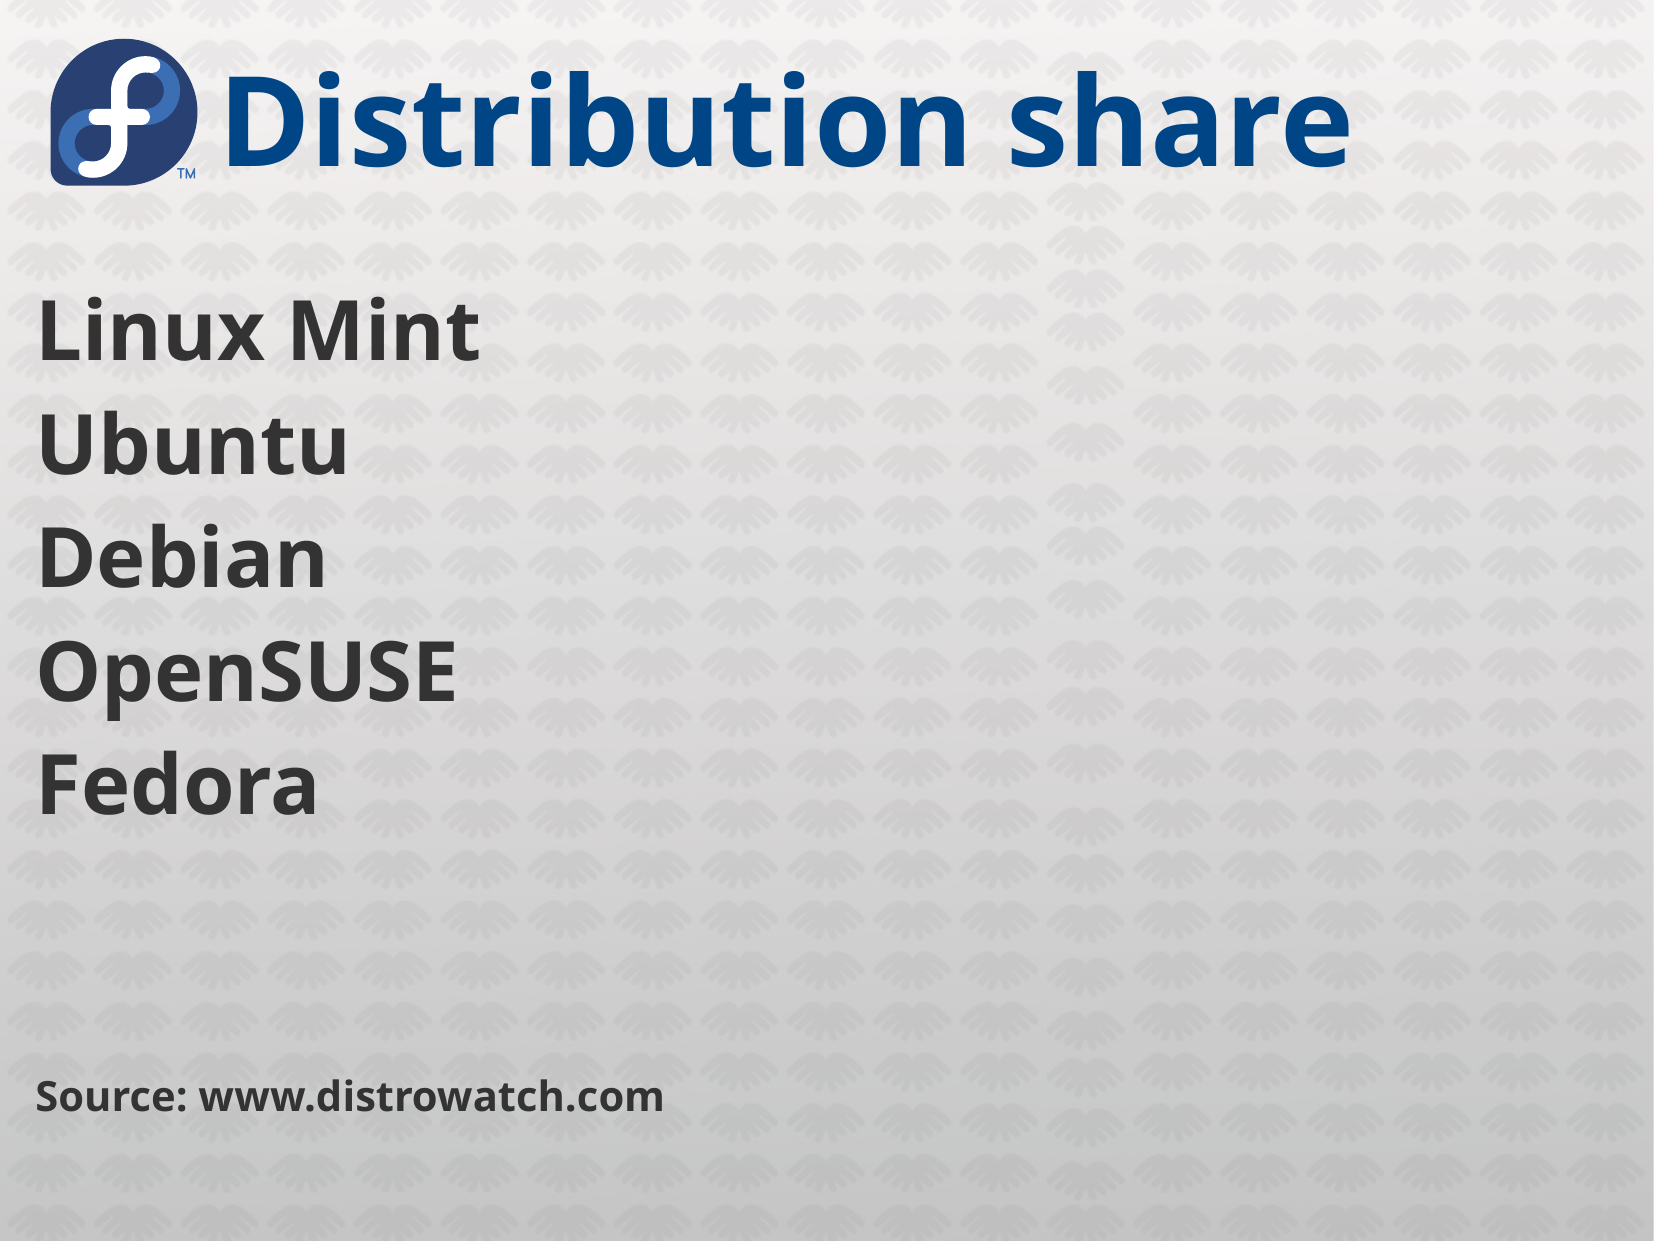

# Distribution share
Linux Mint
Ubuntu
Debian
OpenSUSE
Fedora
Source: www.distrowatch.com